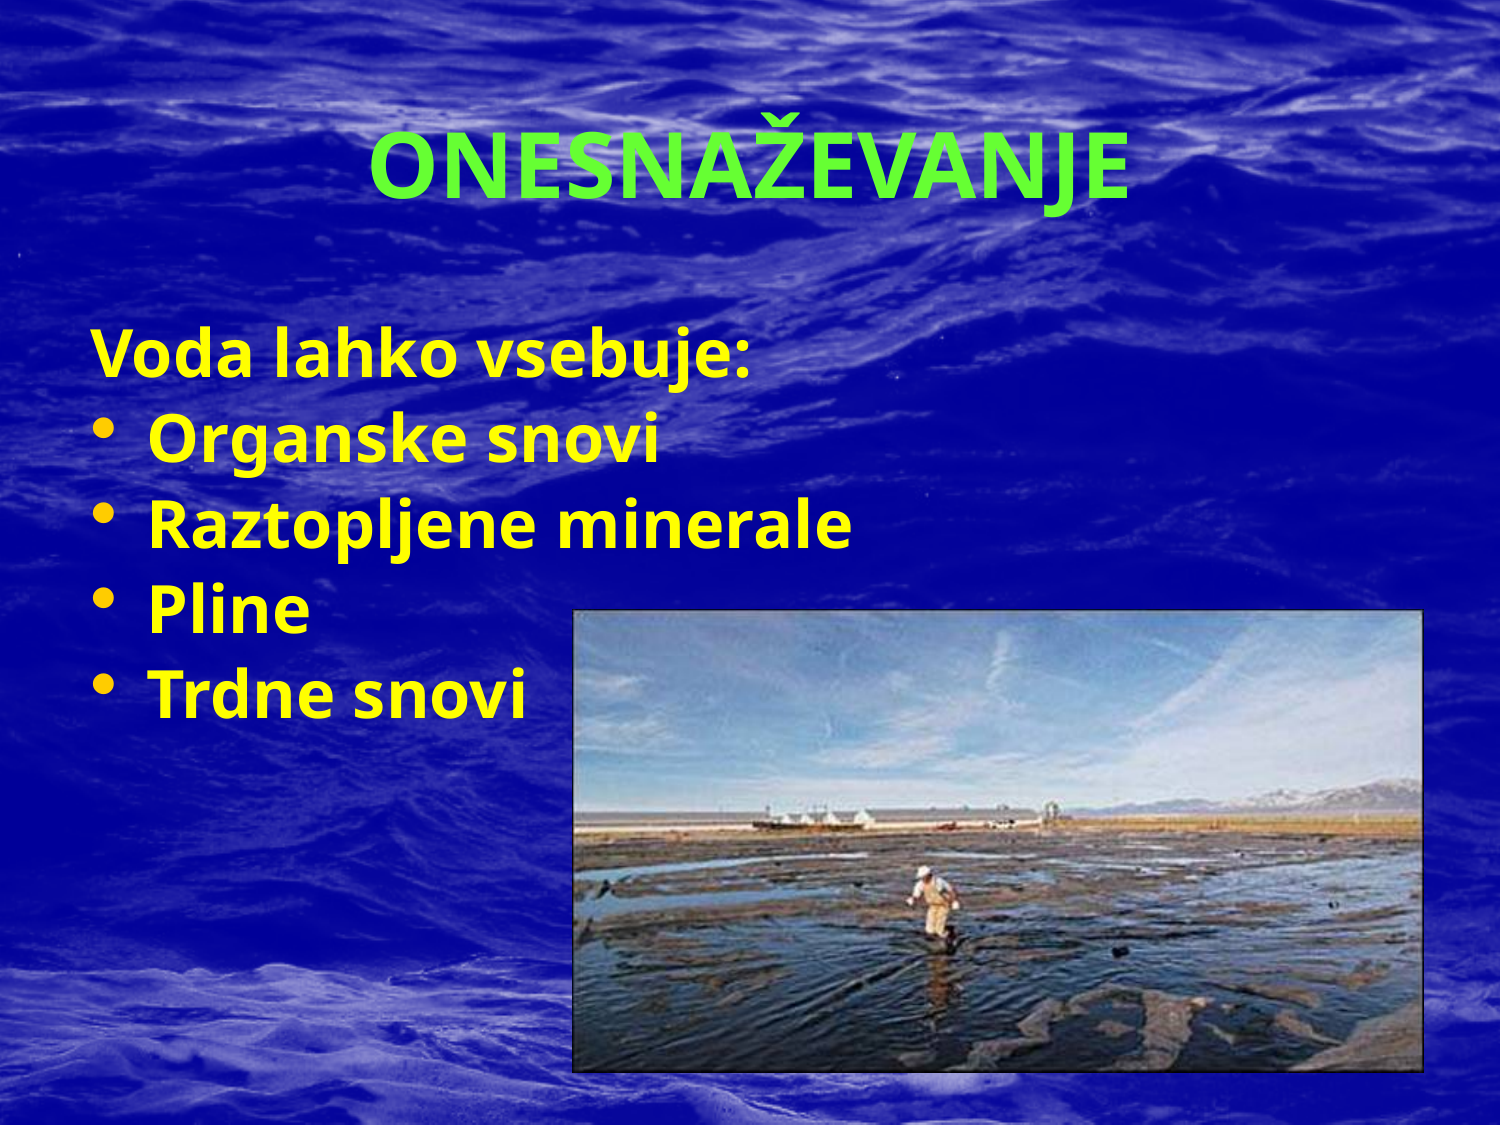

# ONESNAŽEVANJE
Voda lahko vsebuje:
Organske snovi
Raztopljene minerale
Pline
Trdne snovi